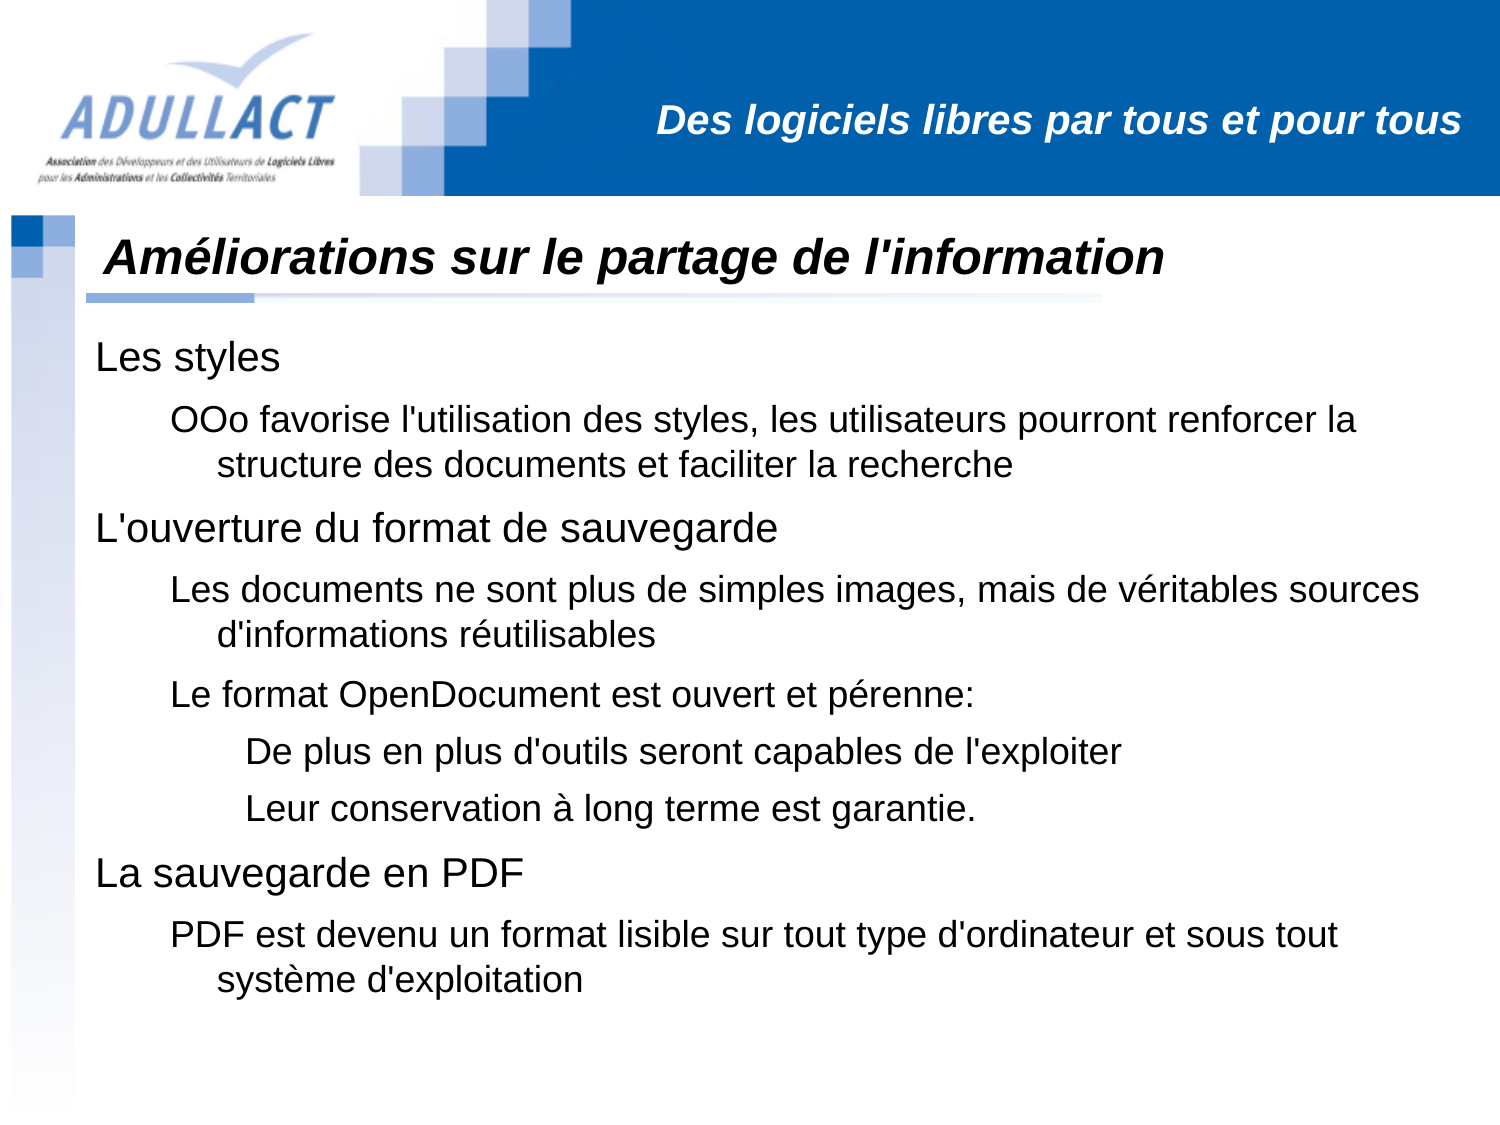

Améliorations sur le partage de l'information
# Les styles
OOo favorise l'utilisation des styles, les utilisateurs pourront renforcer la structure des documents et faciliter la recherche
L'ouverture du format de sauvegarde
Les documents ne sont plus de simples images, mais de véritables sources d'informations réutilisables
Le format OpenDocument est ouvert et pérenne:
De plus en plus d'outils seront capables de l'exploiter
Leur conservation à long terme est garantie.
La sauvegarde en PDF
PDF est devenu un format lisible sur tout type d'ordinateur et sous tout système d'exploitation